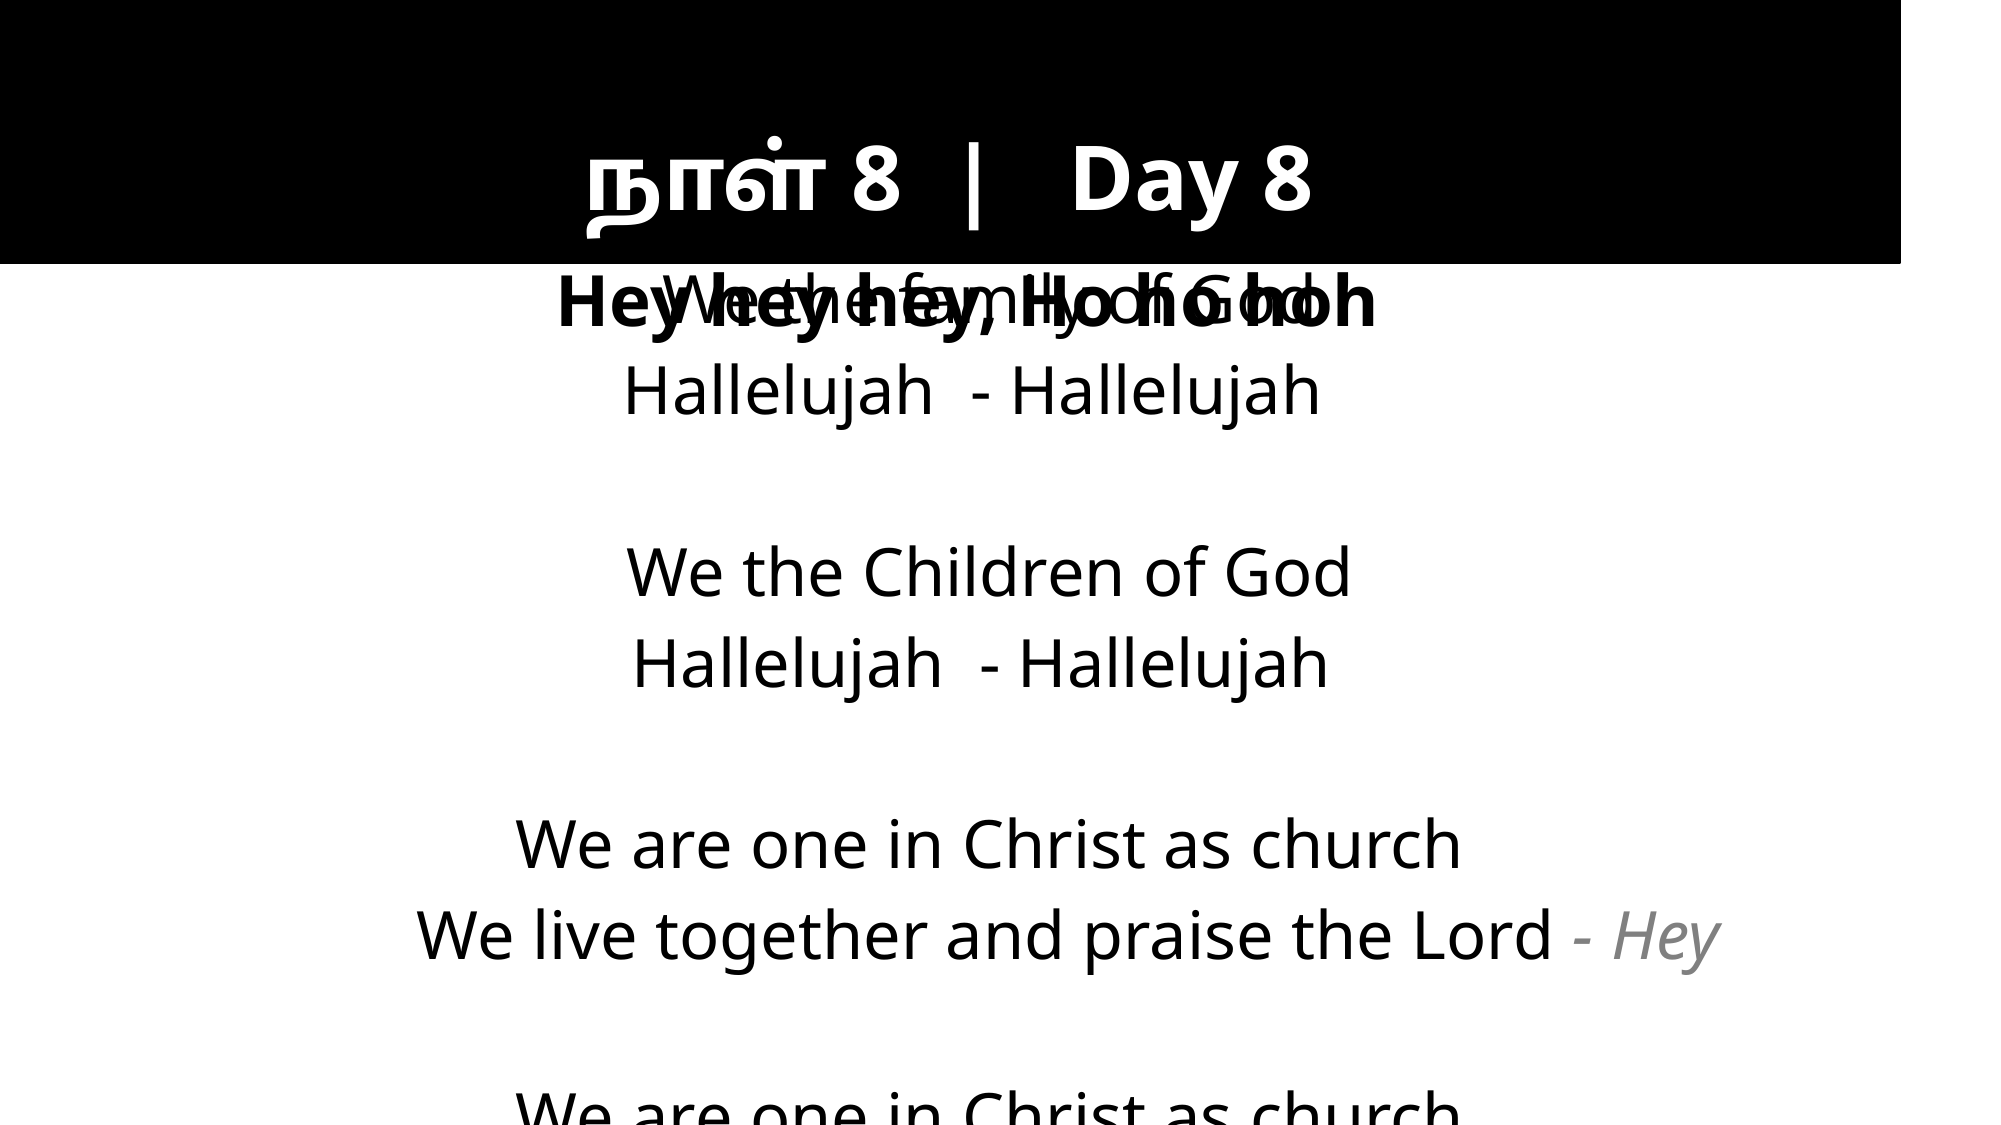

நாள் 8 | Day 8
# Chinna Manushanukkulla
We the family of God
Hallelujah - Hallelujah
We the Children of God
Hallelujah - Hallelujah
We are one in Christ as church
 We live together and praise the Lord - Hey
We are one in Christ as church
 We Pray together and praise the Lord - Hey
Hey hey hey, Ho ho hoh